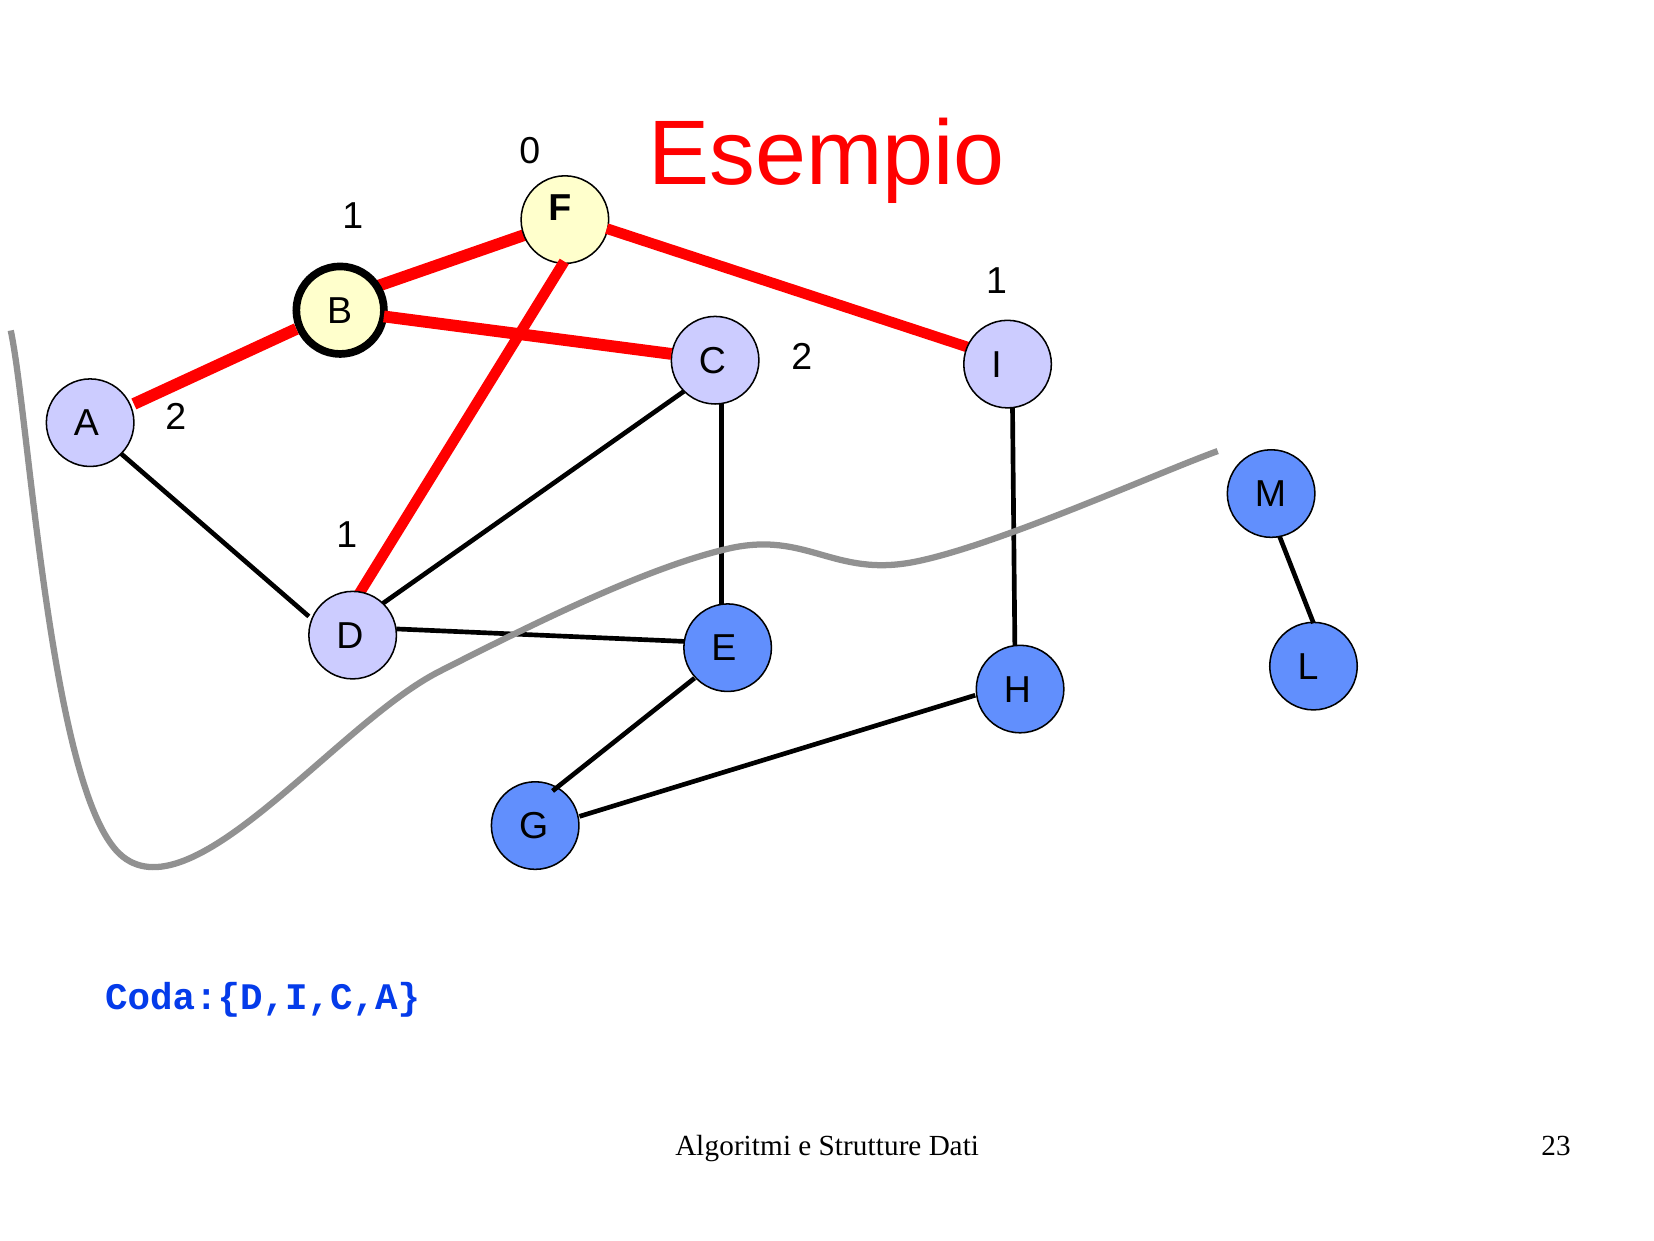

# Esempio
0
F
1
1
B
C
I
2
A
2
M
1
D
E
L
H
G
Coda:{D,I,C,A}
Algoritmi e Strutture Dati
23